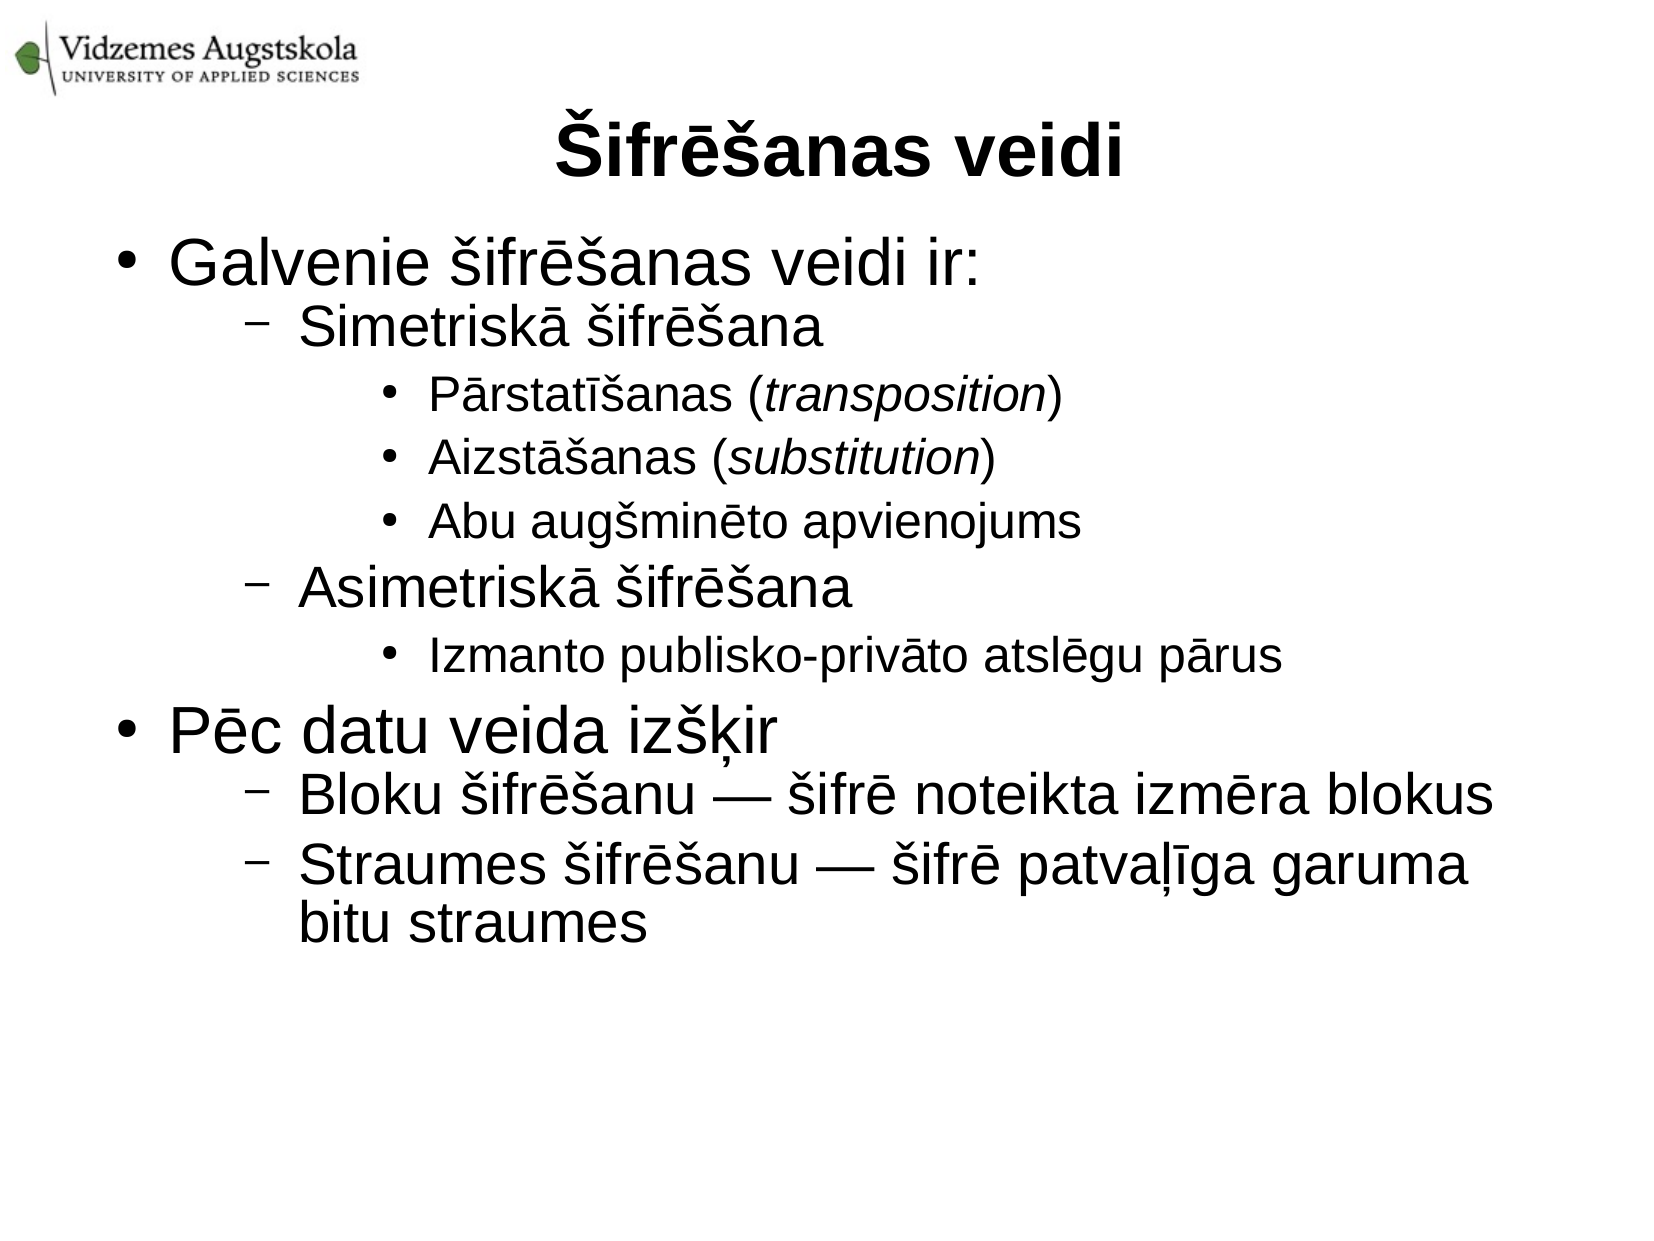

# Šifrēšanas veidi
Galvenie šifrēšanas veidi ir:
Simetriskā šifrēšana
Pārstatīšanas (transposition)
Aizstāšanas (substitution)
Abu augšminēto apvienojums
Asimetriskā šifrēšana
Izmanto publisko-privāto atslēgu pārus
Pēc datu veida izšķir
Bloku šifrēšanu — šifrē noteikta izmēra blokus
Straumes šifrēšanu — šifrē patvaļīga garuma bitu straumes